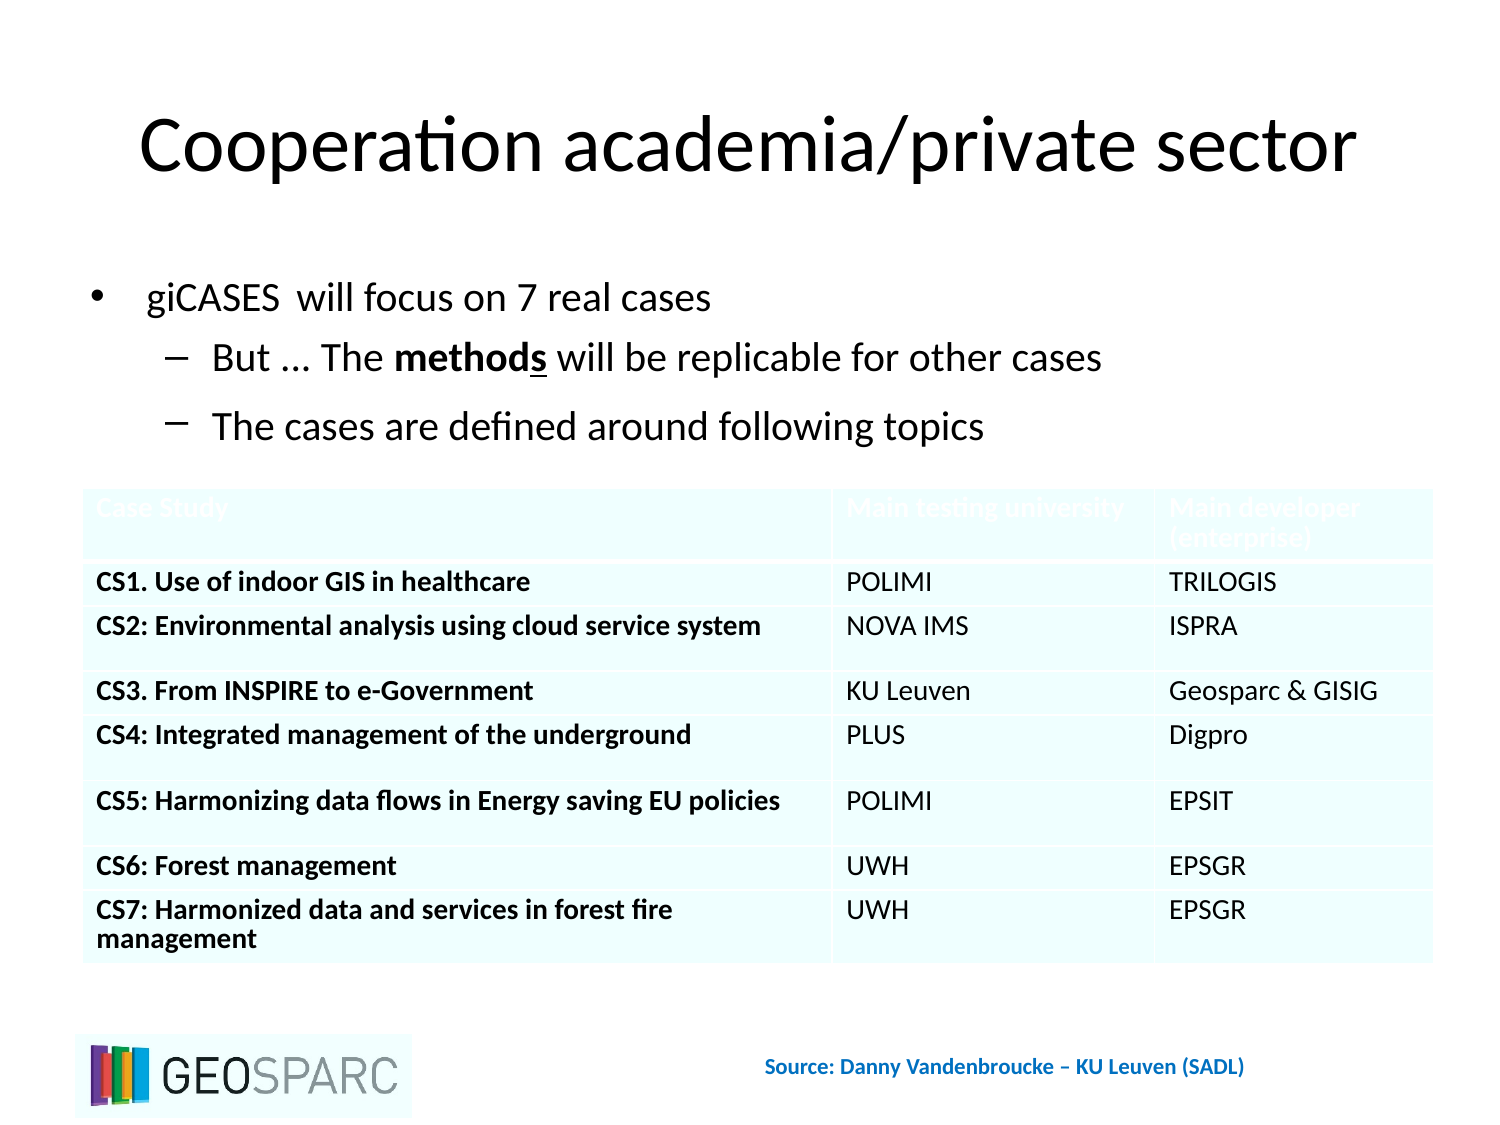

# Cooperation academia/private sector
giCASES 	will focus on 7 real cases
But ... The methods will be replicable for other cases
The cases are defined around following topics
| Case Study | Main testing university | Main developer (enterprise) |
| --- | --- | --- |
| CS1. Use of indoor GIS in healthcare | POLIMI | TRILOGIS |
| CS2: Environmental analysis using cloud service system | NOVA IMS | ISPRA |
| CS3. From INSPIRE to e-Government | KU Leuven | Geosparc & GISIG |
| CS4: Integrated management of the underground | PLUS | Digpro |
| CS5: Harmonizing data flows in Energy saving EU policies | POLIMI | EPSIT |
| CS6: Forest management | UWH | EPSGR |
| CS7: Harmonized data and services in forest fire management | UWH | EPSGR |
Source: Danny Vandenbroucke – KU Leuven (SADL)